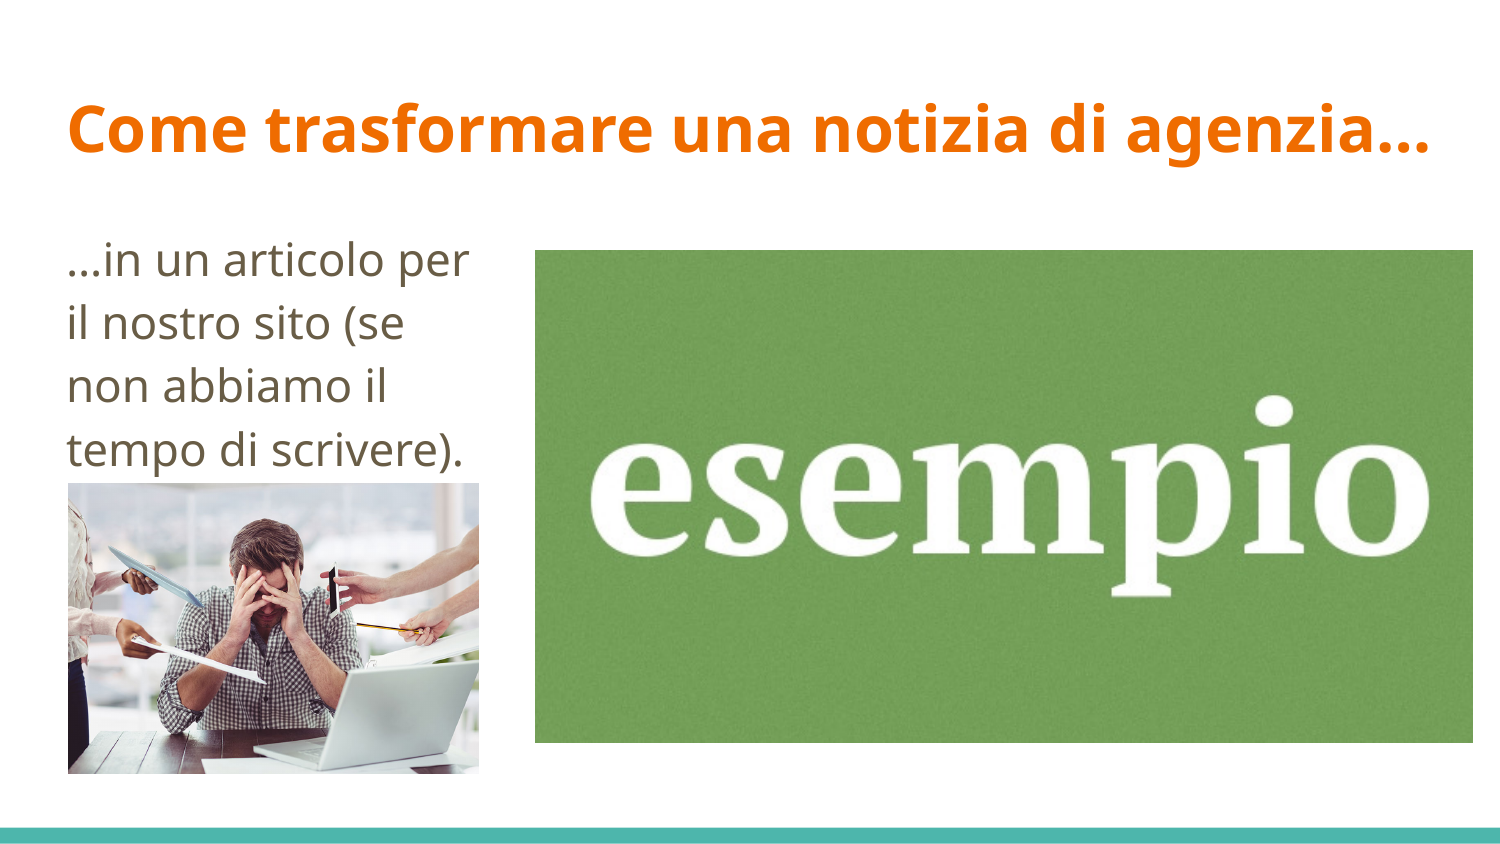

# Come trasformare una notizia di agenzia…
…in un articolo per il nostro sito (se non abbiamo il tempo di scrivere).